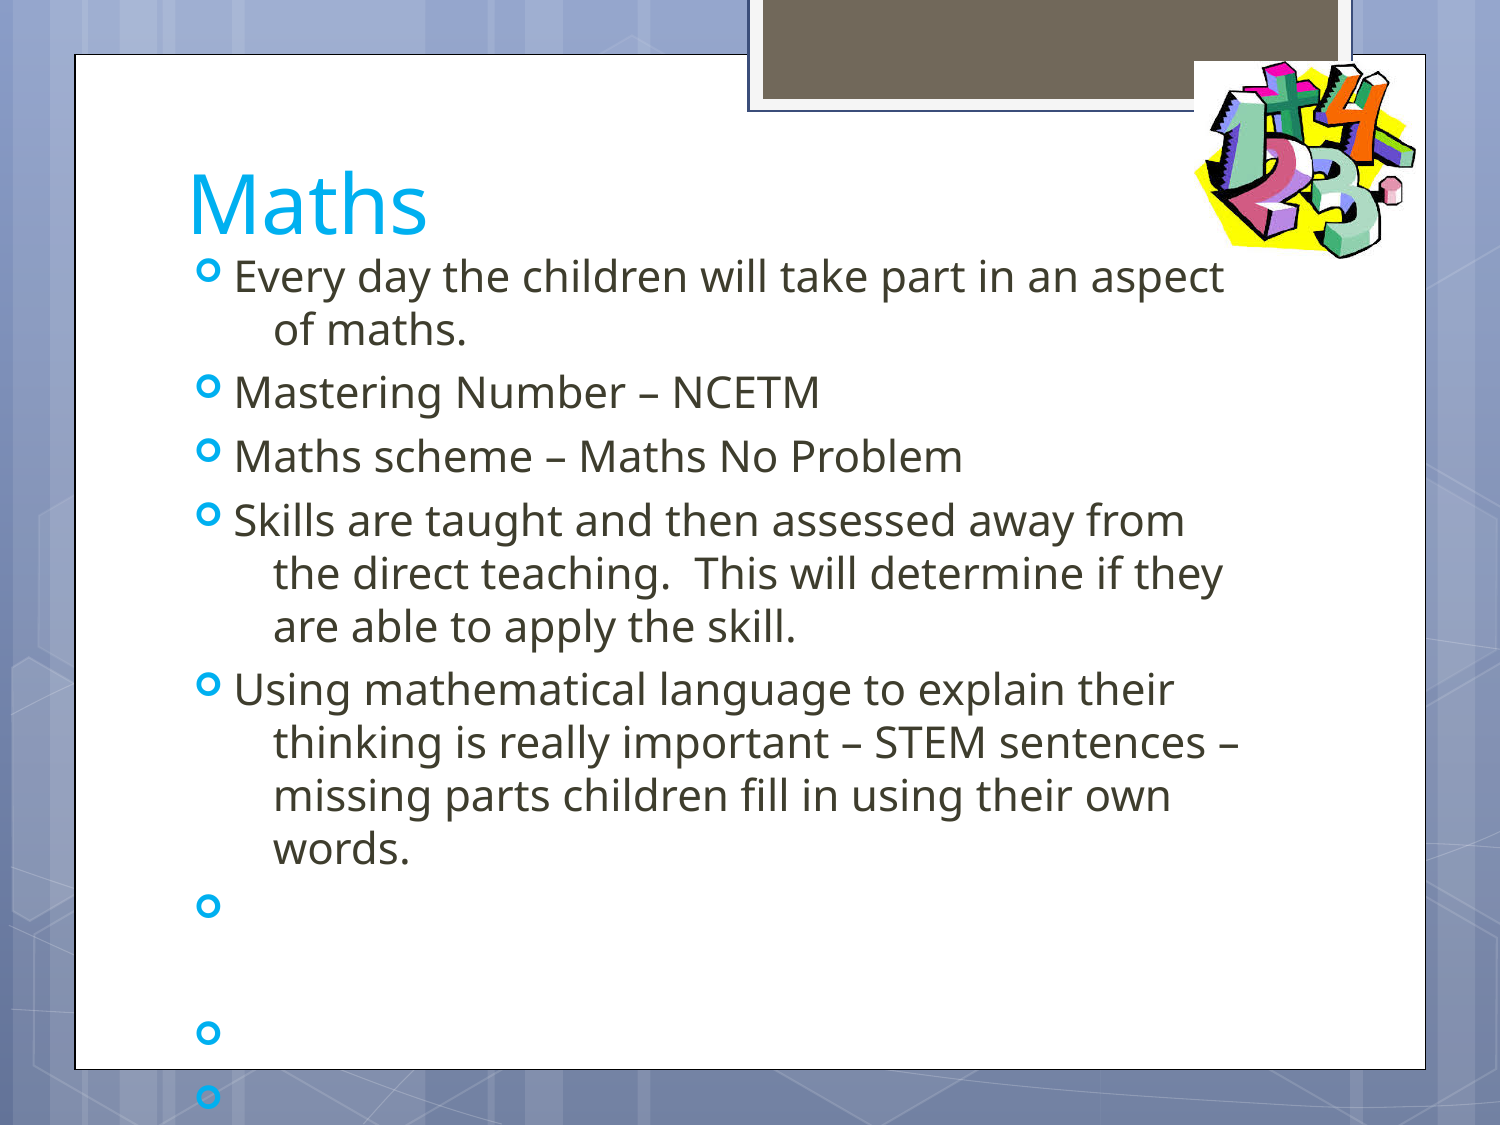

# Maths
Every day the children will take part in an aspect of maths.
Mastering Number – NCETM
Maths scheme – Maths No Problem
Skills are taught and then assessed away from the direct teaching.  This will determine if they are able to apply the skill.
Using mathematical language to explain their thinking is really important – STEM sentences – missing parts children fill in using their own words.